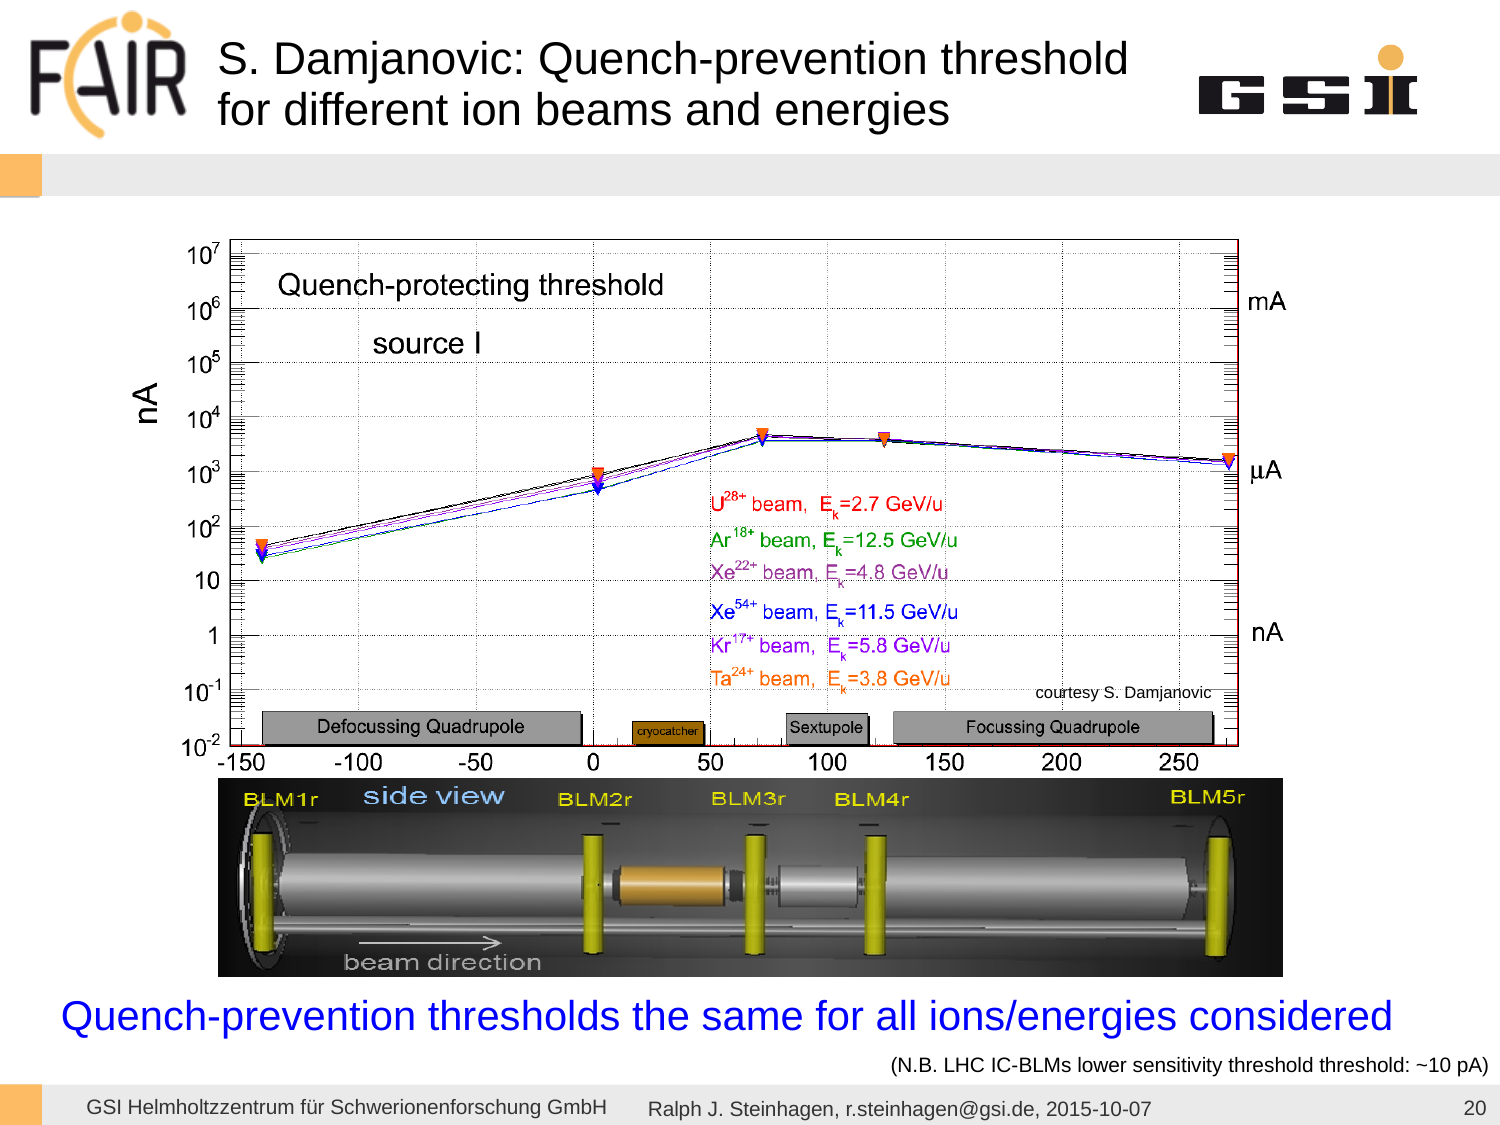

# S. Damjanovic: Quench-prevention threshold for different ion beams and energies
courtesy S. Damjanovic
Quench-prevention thresholds the same for all ions/energies considered
(N.B. LHC IC-BLMs lower sensitivity threshold threshold: ~10 pA)